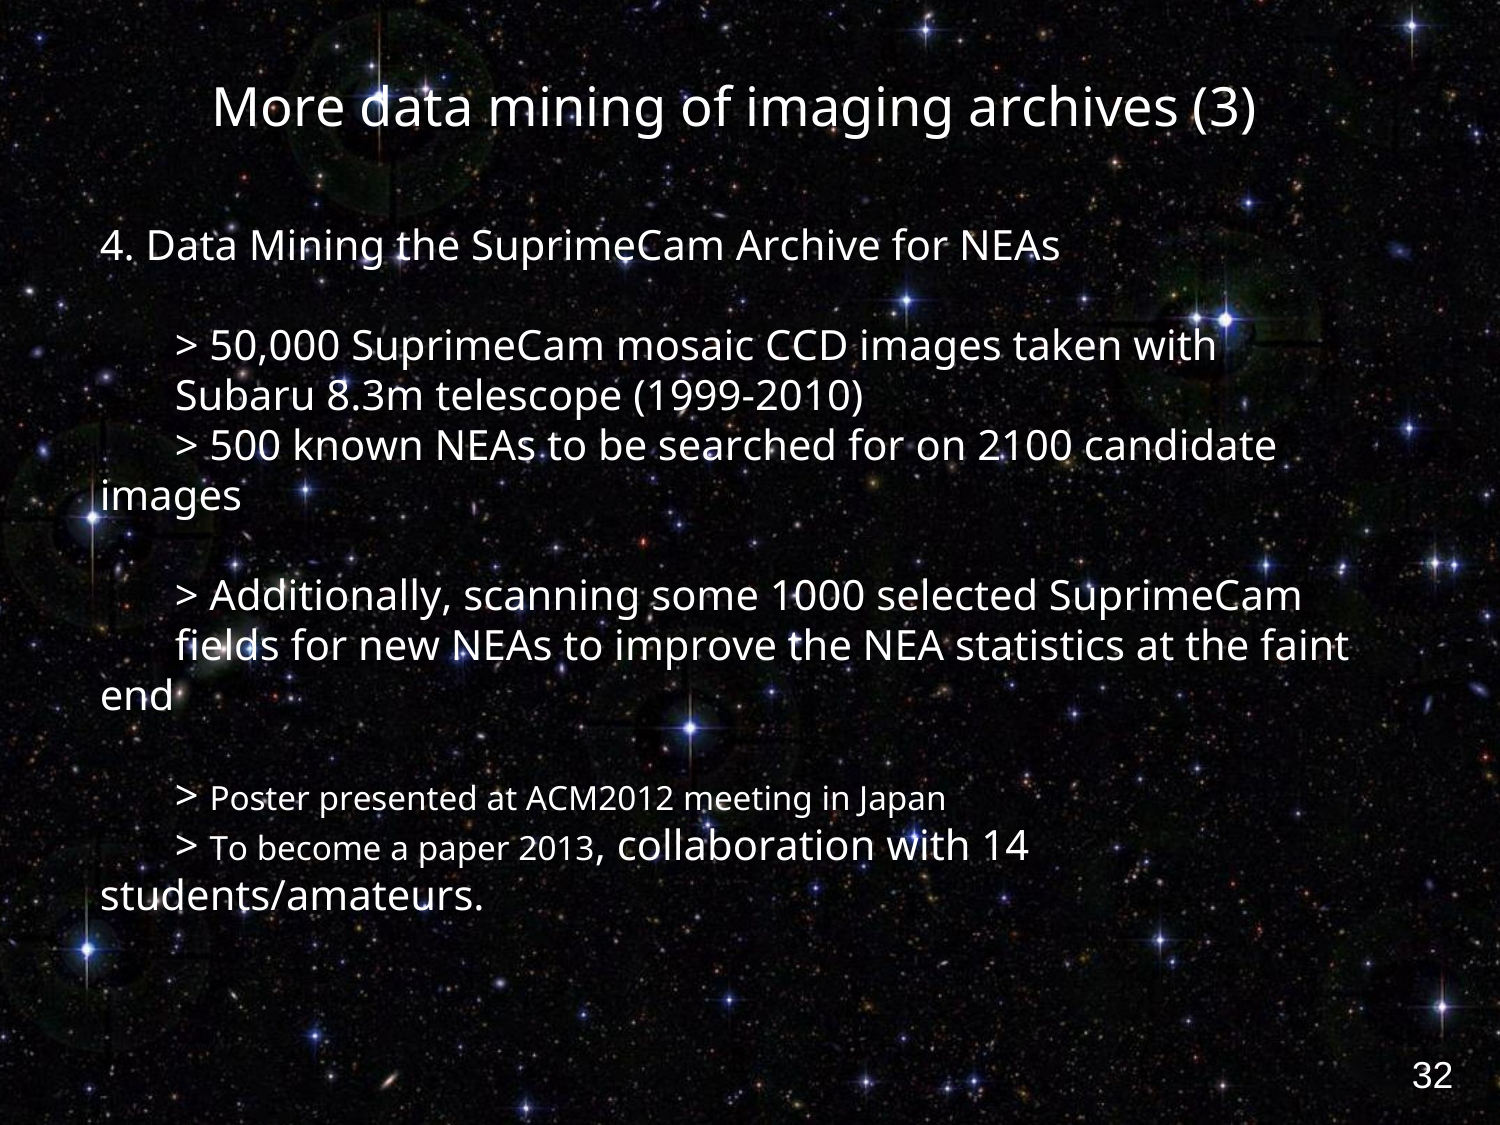

More data mining of imaging archives (3)
4. Data Mining the SuprimeCam Archive for NEAs
	> 50,000 SuprimeCam mosaic CCD images taken with
	Subaru 8.3m telescope (1999-2010)
	> 500 known NEAs to be searched for on 2100 candidate images
	> Additionally, scanning some 1000 selected SuprimeCam
	fields for new NEAs to improve the NEA statistics at the faint end
	> Poster presented at ACM2012 meeting in Japan
	> To become a paper 2013, collaboration with 14 students/amateurs.
32